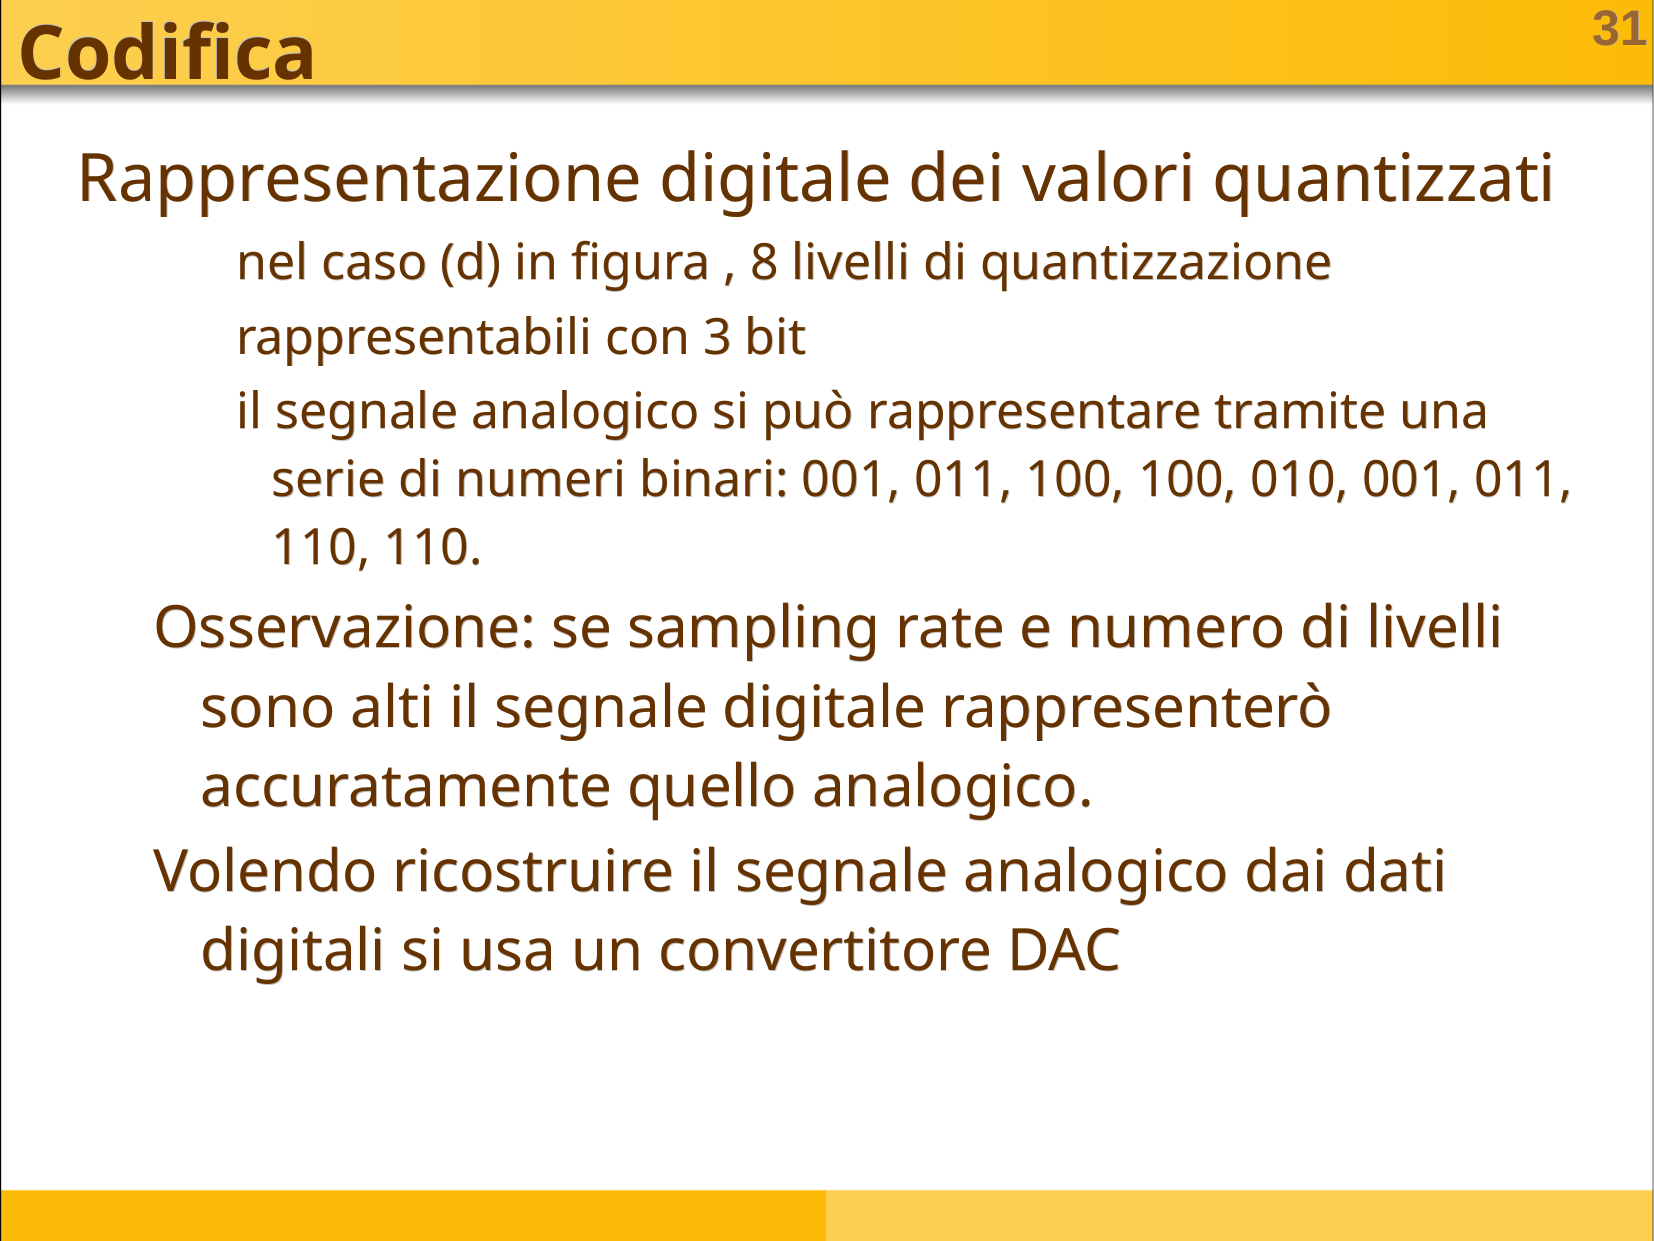

31
# Codifica
Rappresentazione digitale dei valori quantizzati
nel caso (d) in figura , 8 livelli di quantizzazione
rappresentabili con 3 bit
il segnale analogico si può rappresentare tramite una serie di numeri binari: 001, 011, 100, 100, 010, 001, 011, 110, 110.
Osservazione: se sampling rate e numero di livelli sono alti il segnale digitale rappresenterò accuratamente quello analogico.
Volendo ricostruire il segnale analogico dai dati digitali si usa un convertitore DAC